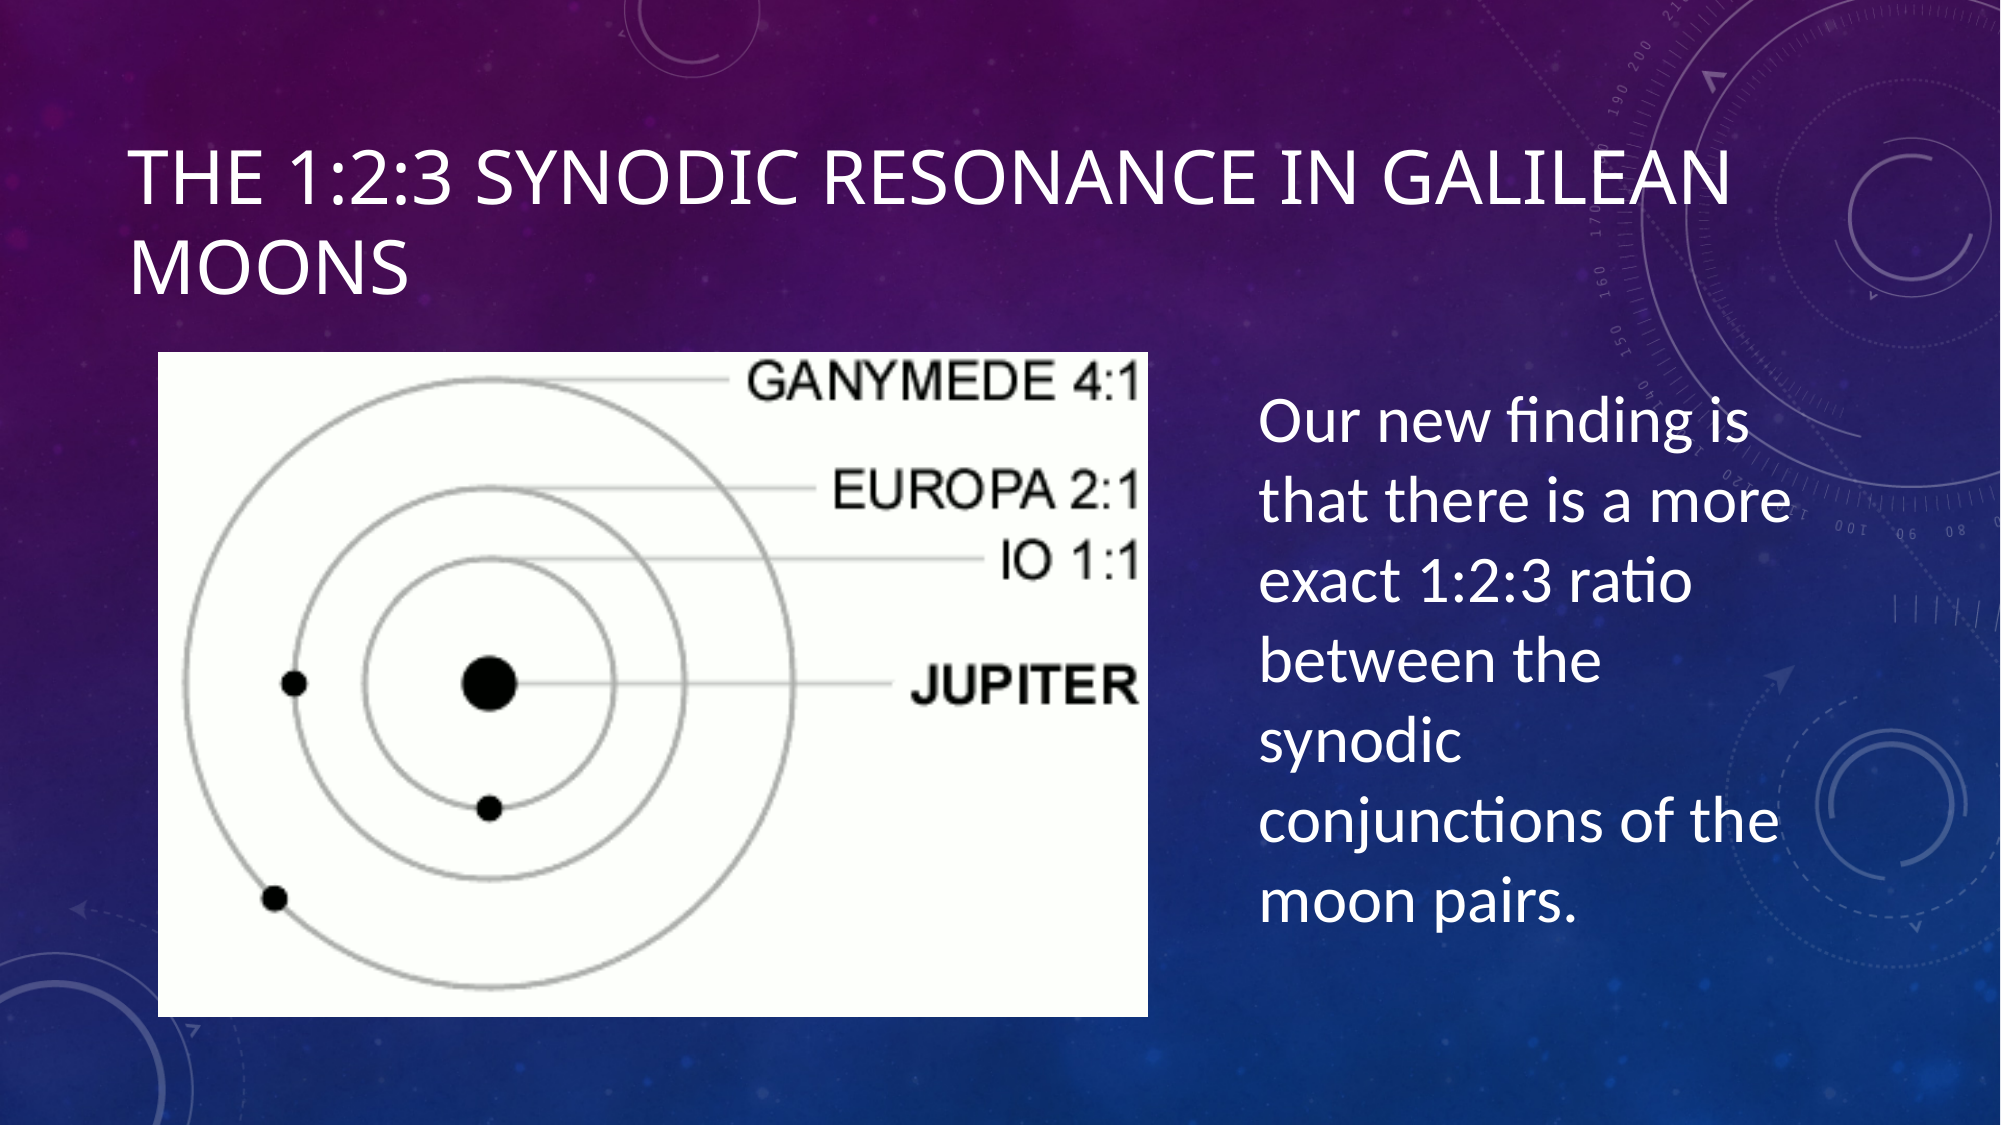

# The 1:2:3 synodic resonance in Galilean moons
Our new finding is that there is a more exact 1:2:3 ratio between the synodic conjunctions of the moon pairs.